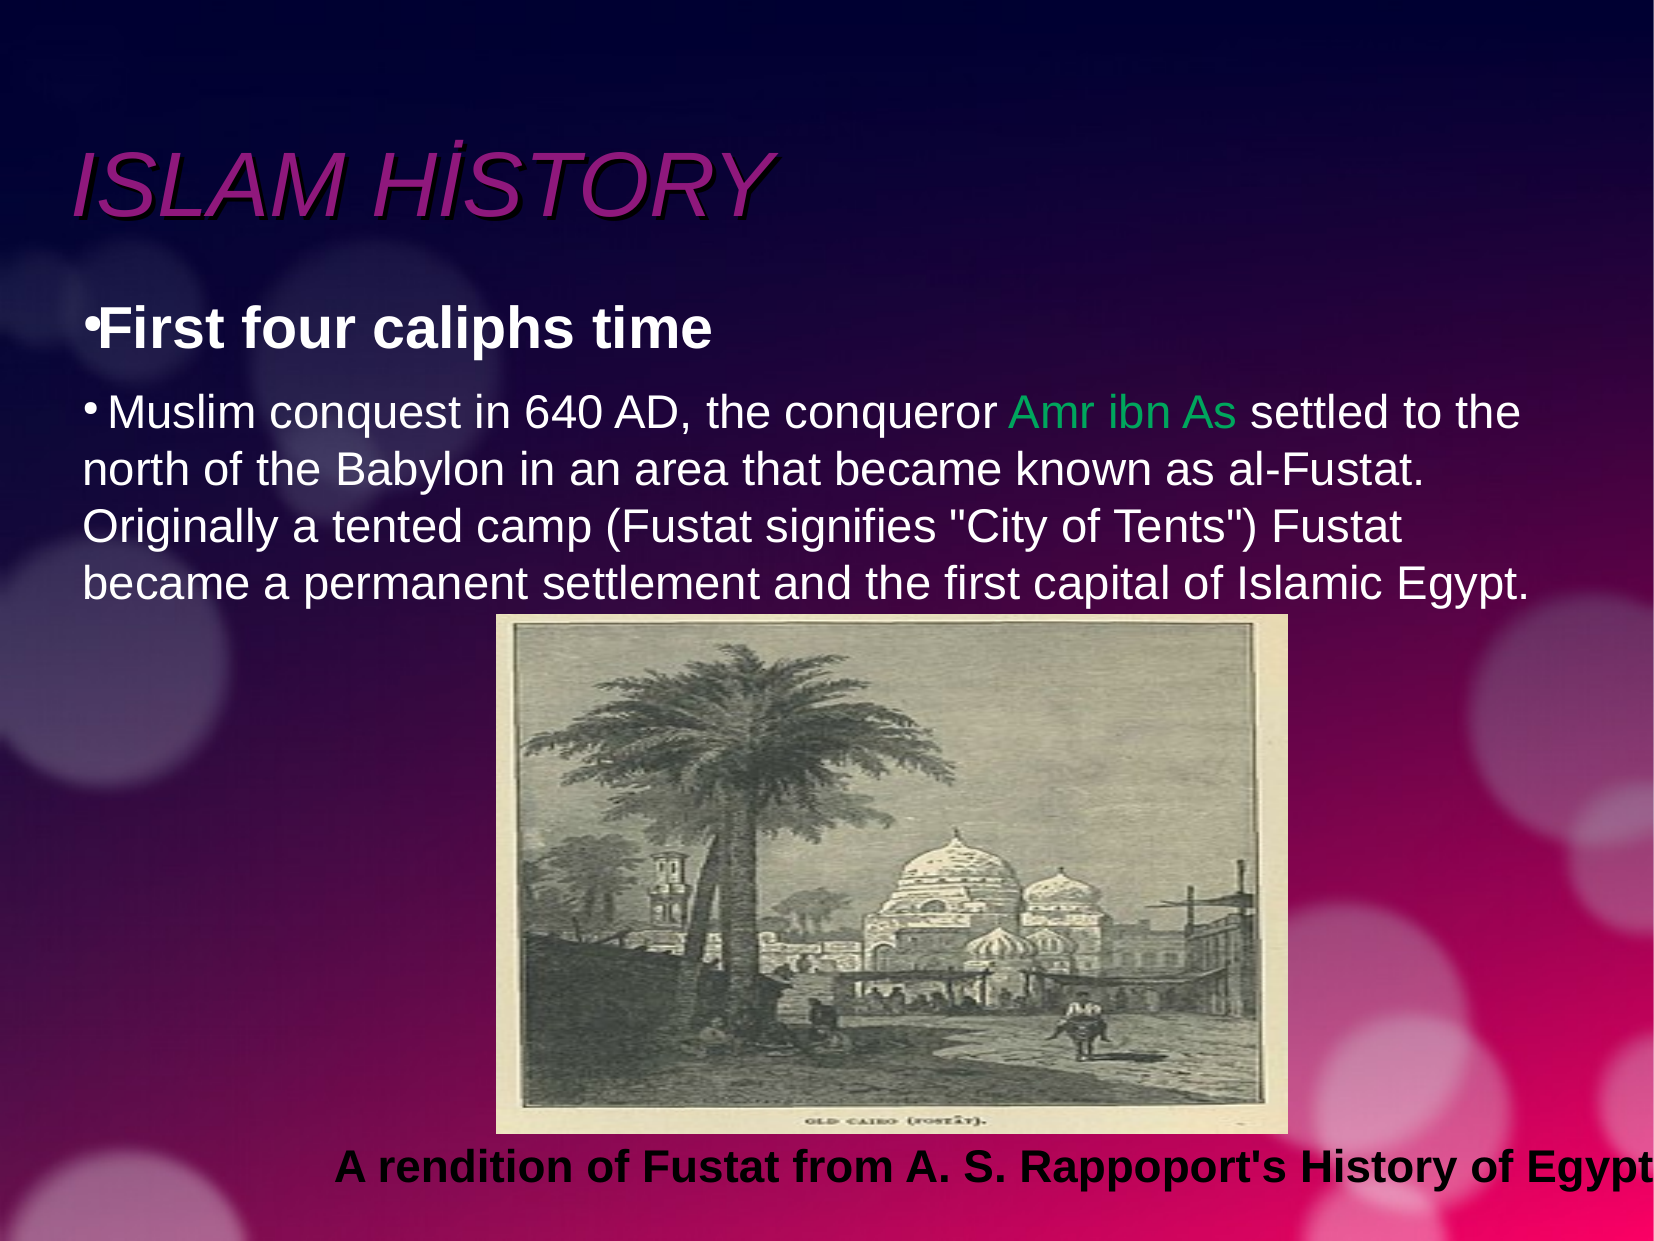

# ISLAM HİSTORY
First four caliphs time
 Muslim conquest in 640 AD, the conqueror Amr ibn As settled to the north of the Babylon in an area that became known as al-Fustat. Originally a tented camp (Fustat signifies "City of Tents") Fustat became a permanent settlement and the first capital of Islamic Egypt.
A rendition of Fustat from A. S. Rappoport's History of Egypt